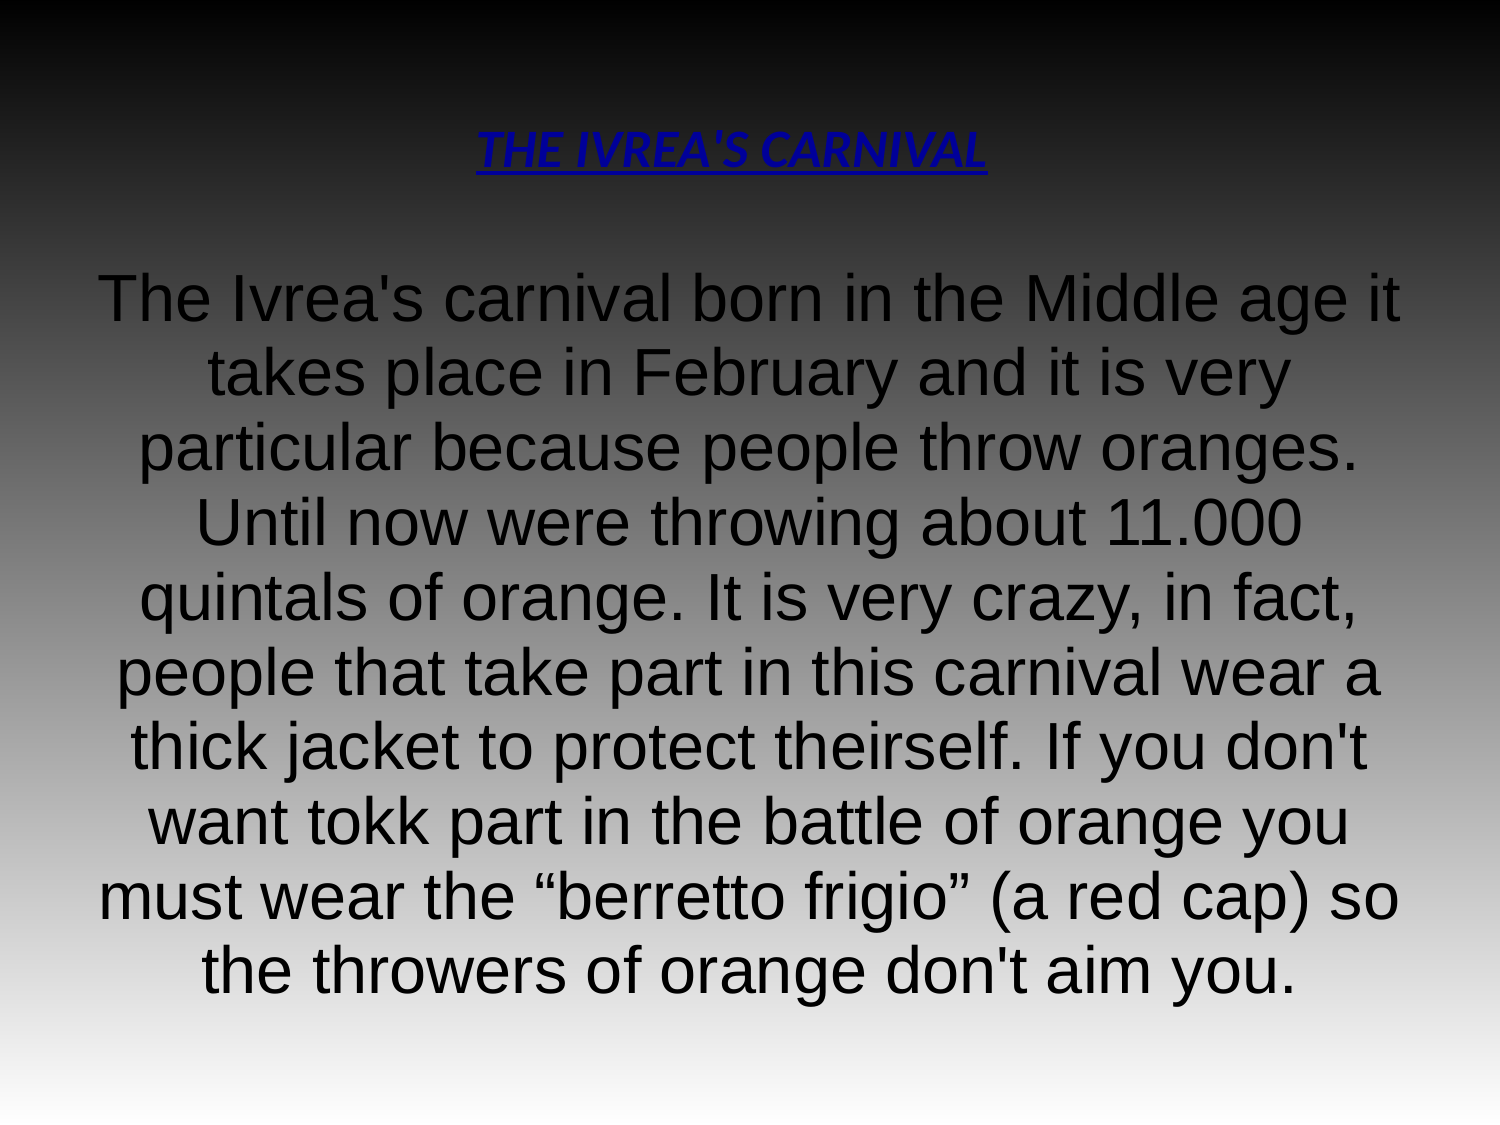

# THE IVREA'S CARNIVAL
The Ivrea's carnival born in the Middle age it takes place in February and it is very particular because people throw oranges. Until now were throwing about 11.000 quintals of orange. It is very crazy, in fact, people that take part in this carnival wear a thick jacket to protect theirself. If you don't want tokk part in the battle of orange you must wear the “berretto frigio” (a red cap) so the throwers of orange don't aim you.